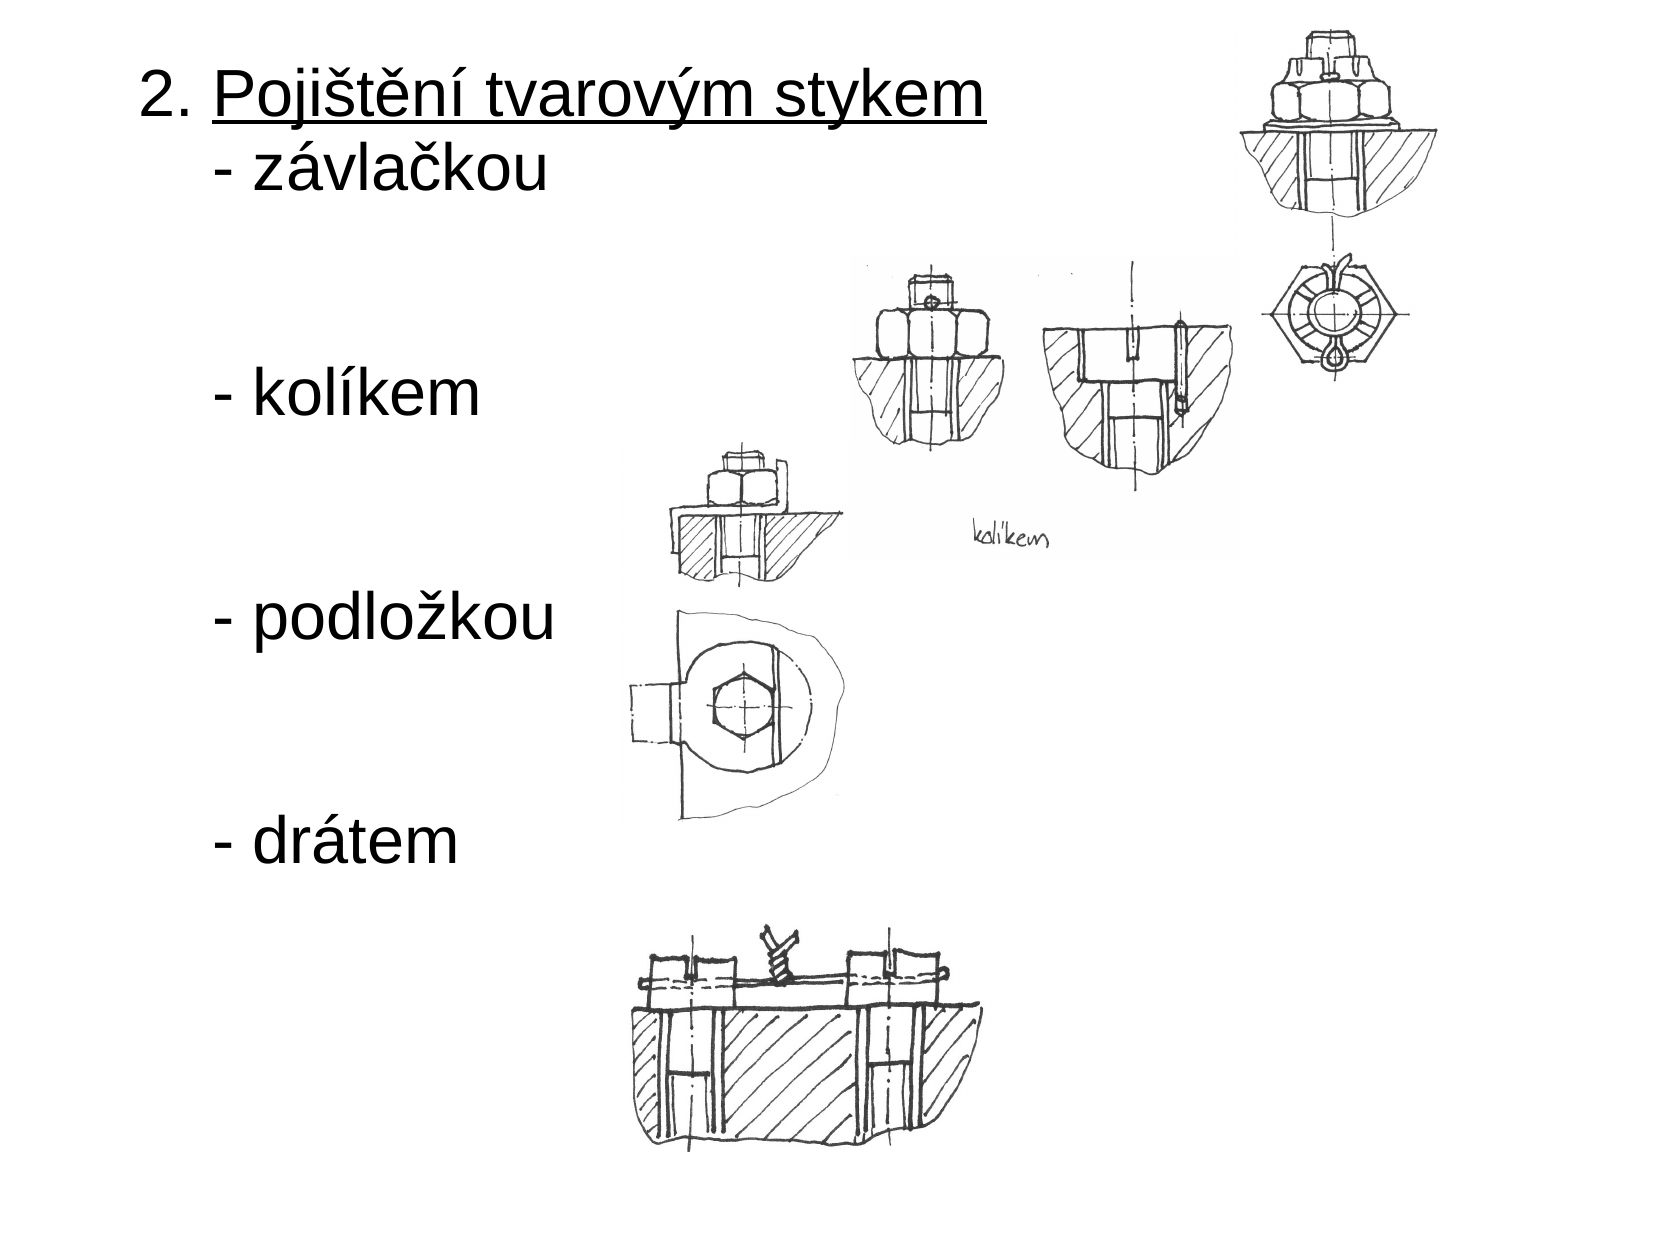

# 2. Pojištění tvarovým stykem
 - závlačkou
 - kolíkem
 - podložkou
 - drátem